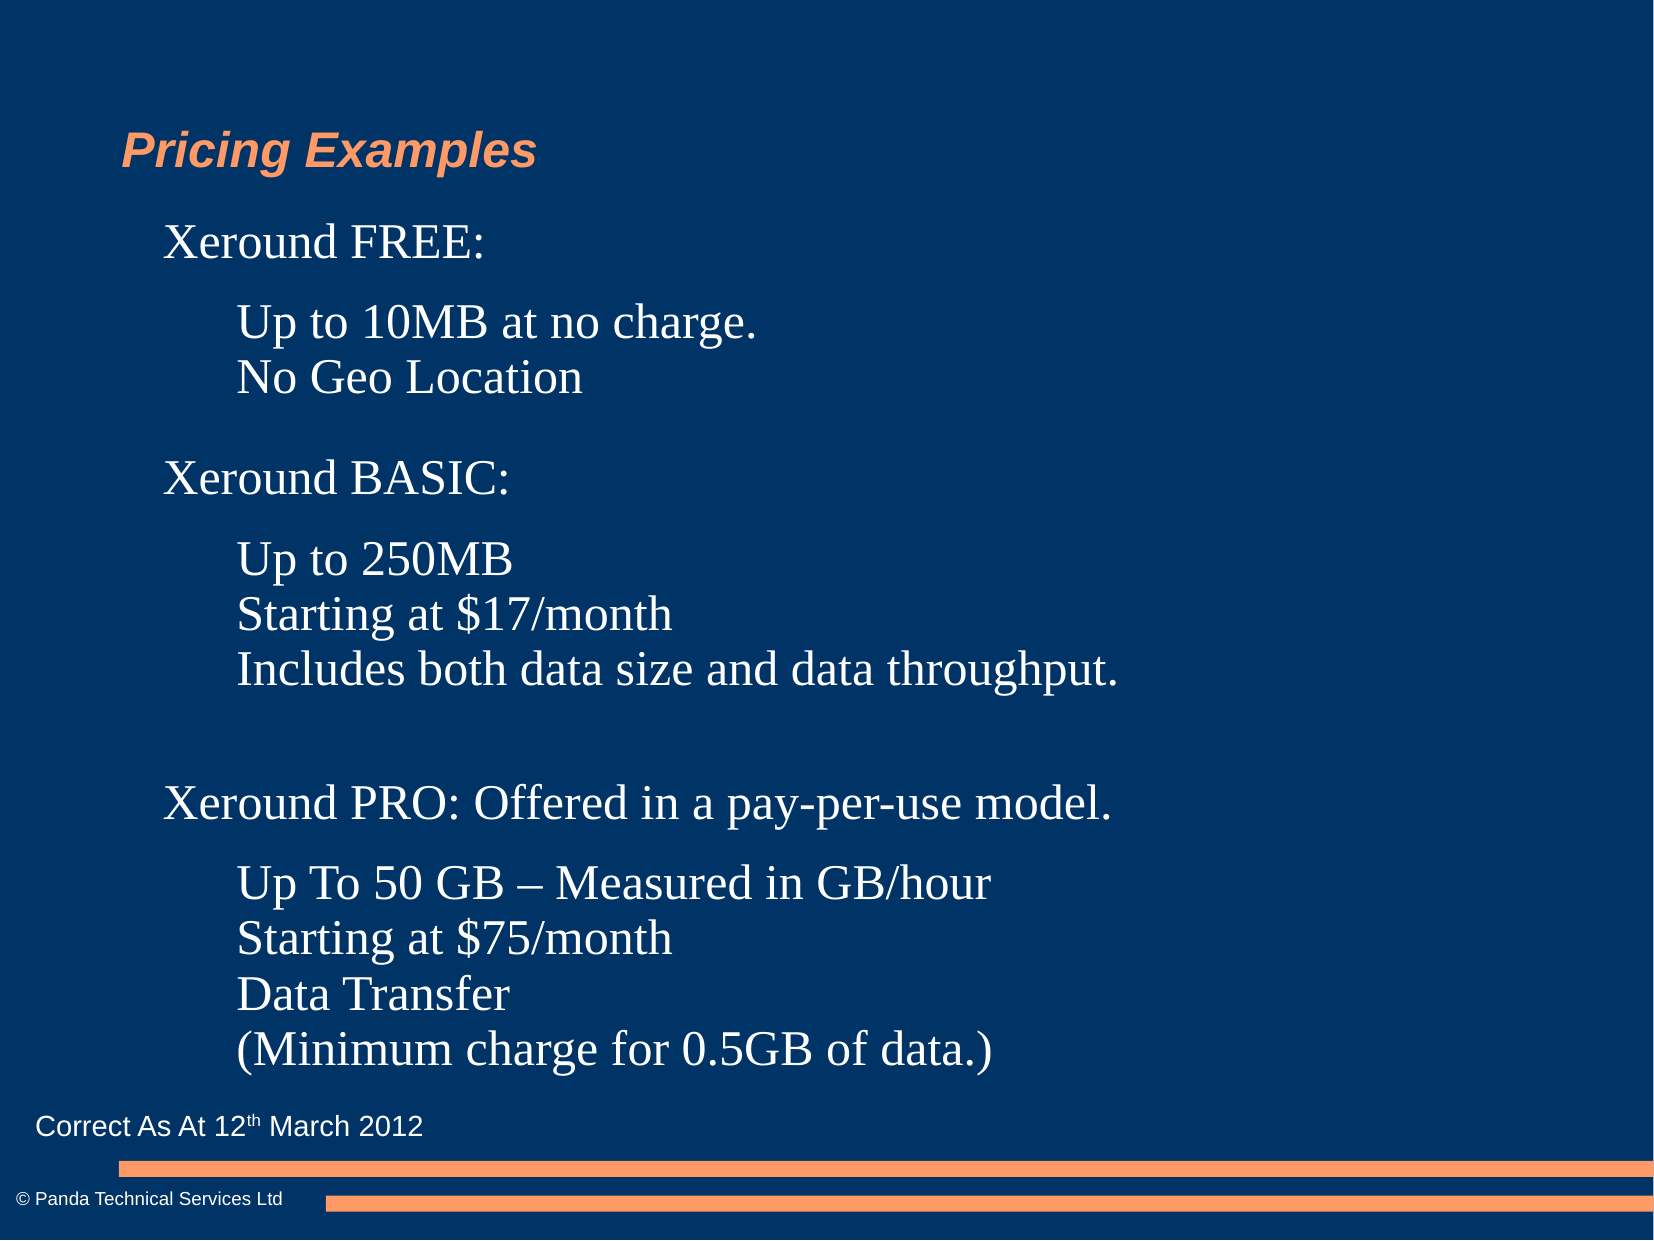

# Pricing Examples
Xeround FREE:
	Up to 10MB at no charge.
	No Geo Location
Xeround BASIC:
	Up to 250MB
	Starting at $17/month
	Includes both data size and data throughput.
Xeround PRO: Offered in a pay-per-use model.
	Up To 50 GB – Measured in GB/hour
	Starting at $75/month
	Data Transfer
	(Minimum charge for 0.5GB of data.)
Correct As At 12th March 2012
© Panda Technical Services Ltd